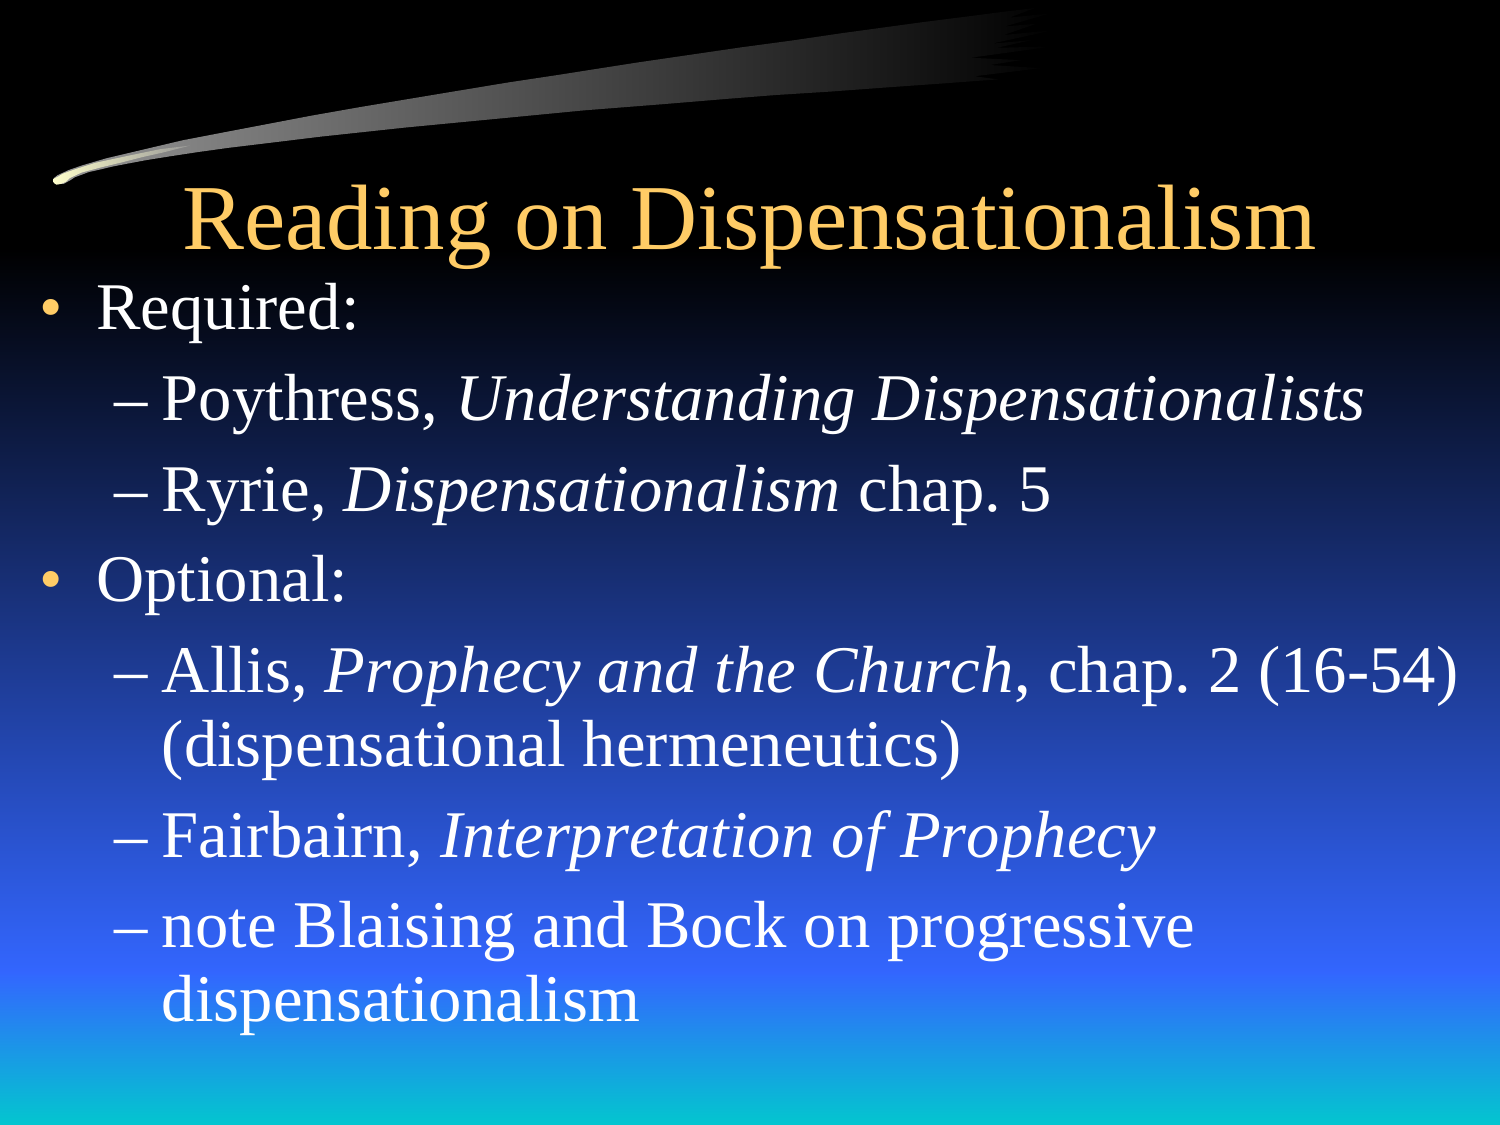

# Reading on Dispensationalism
Required:
Poythress, Understanding Dispensationalists
Ryrie, Dispensationalism chap. 5
Optional:
Allis, Prophecy and the Church, chap. 2 (16-54) (dispensational hermeneutics)
Fairbairn, Interpretation of Prophecy
note Blaising and Bock on progressive dispensationalism